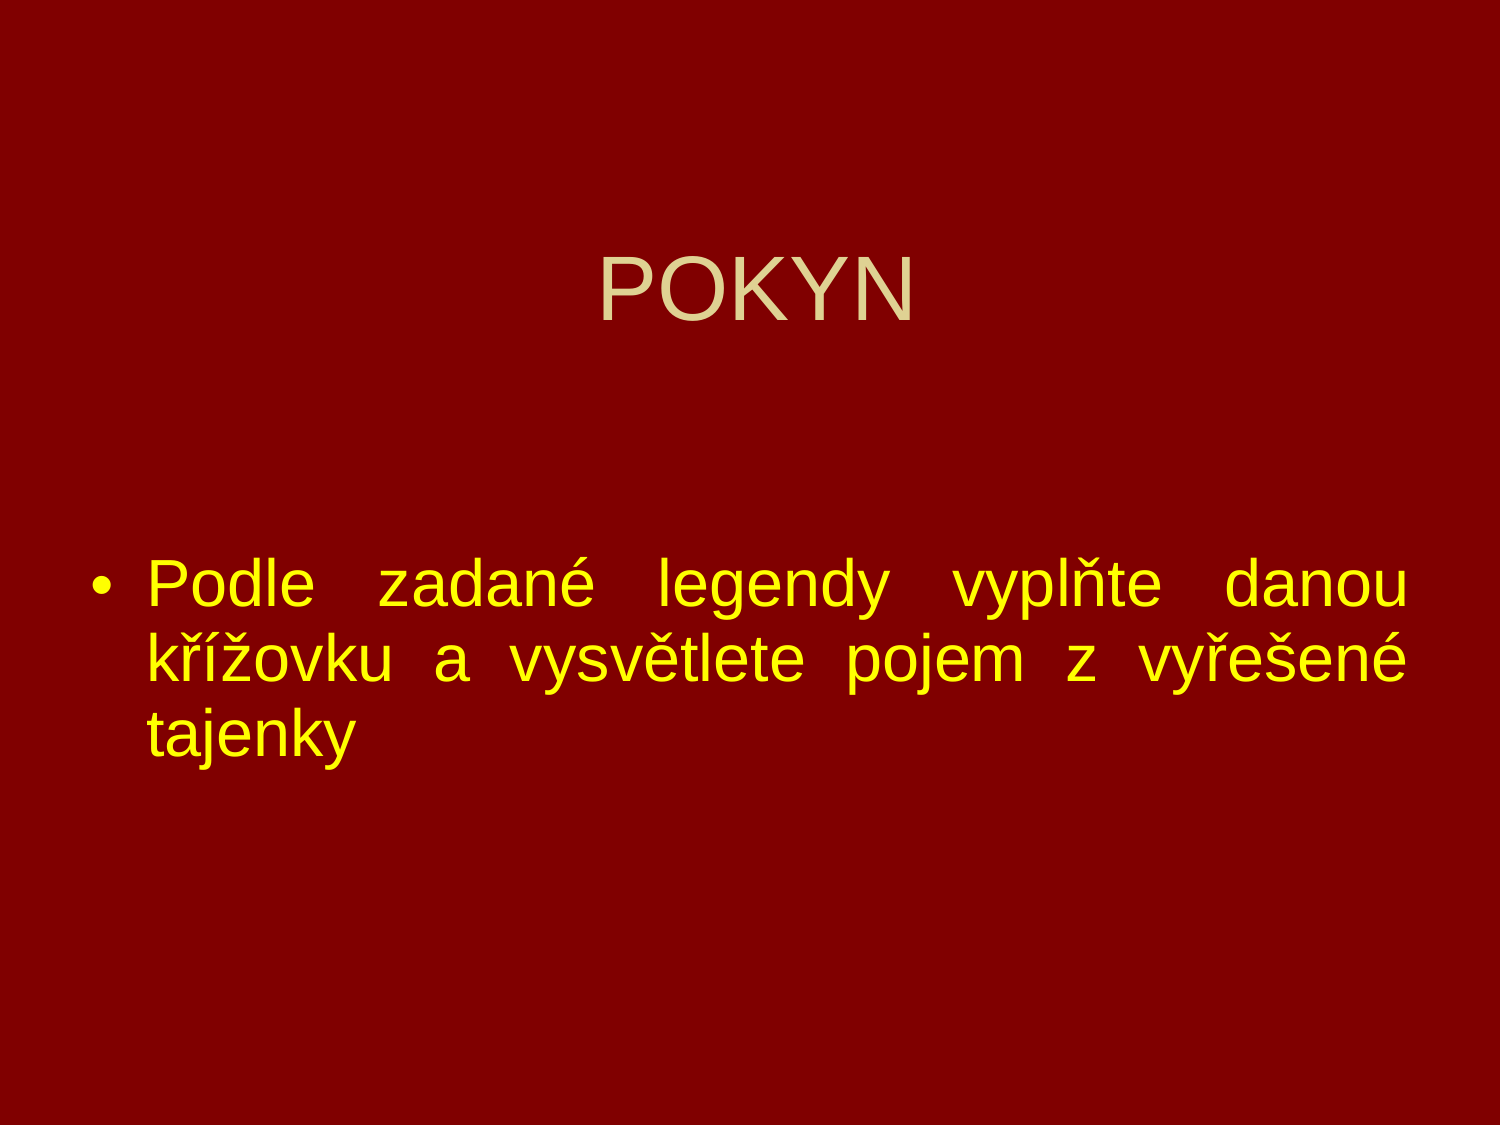

# POKYN
Podle zadané legendy vyplňte danou křížovku a vysvětlete pojem z vyřešené tajenky